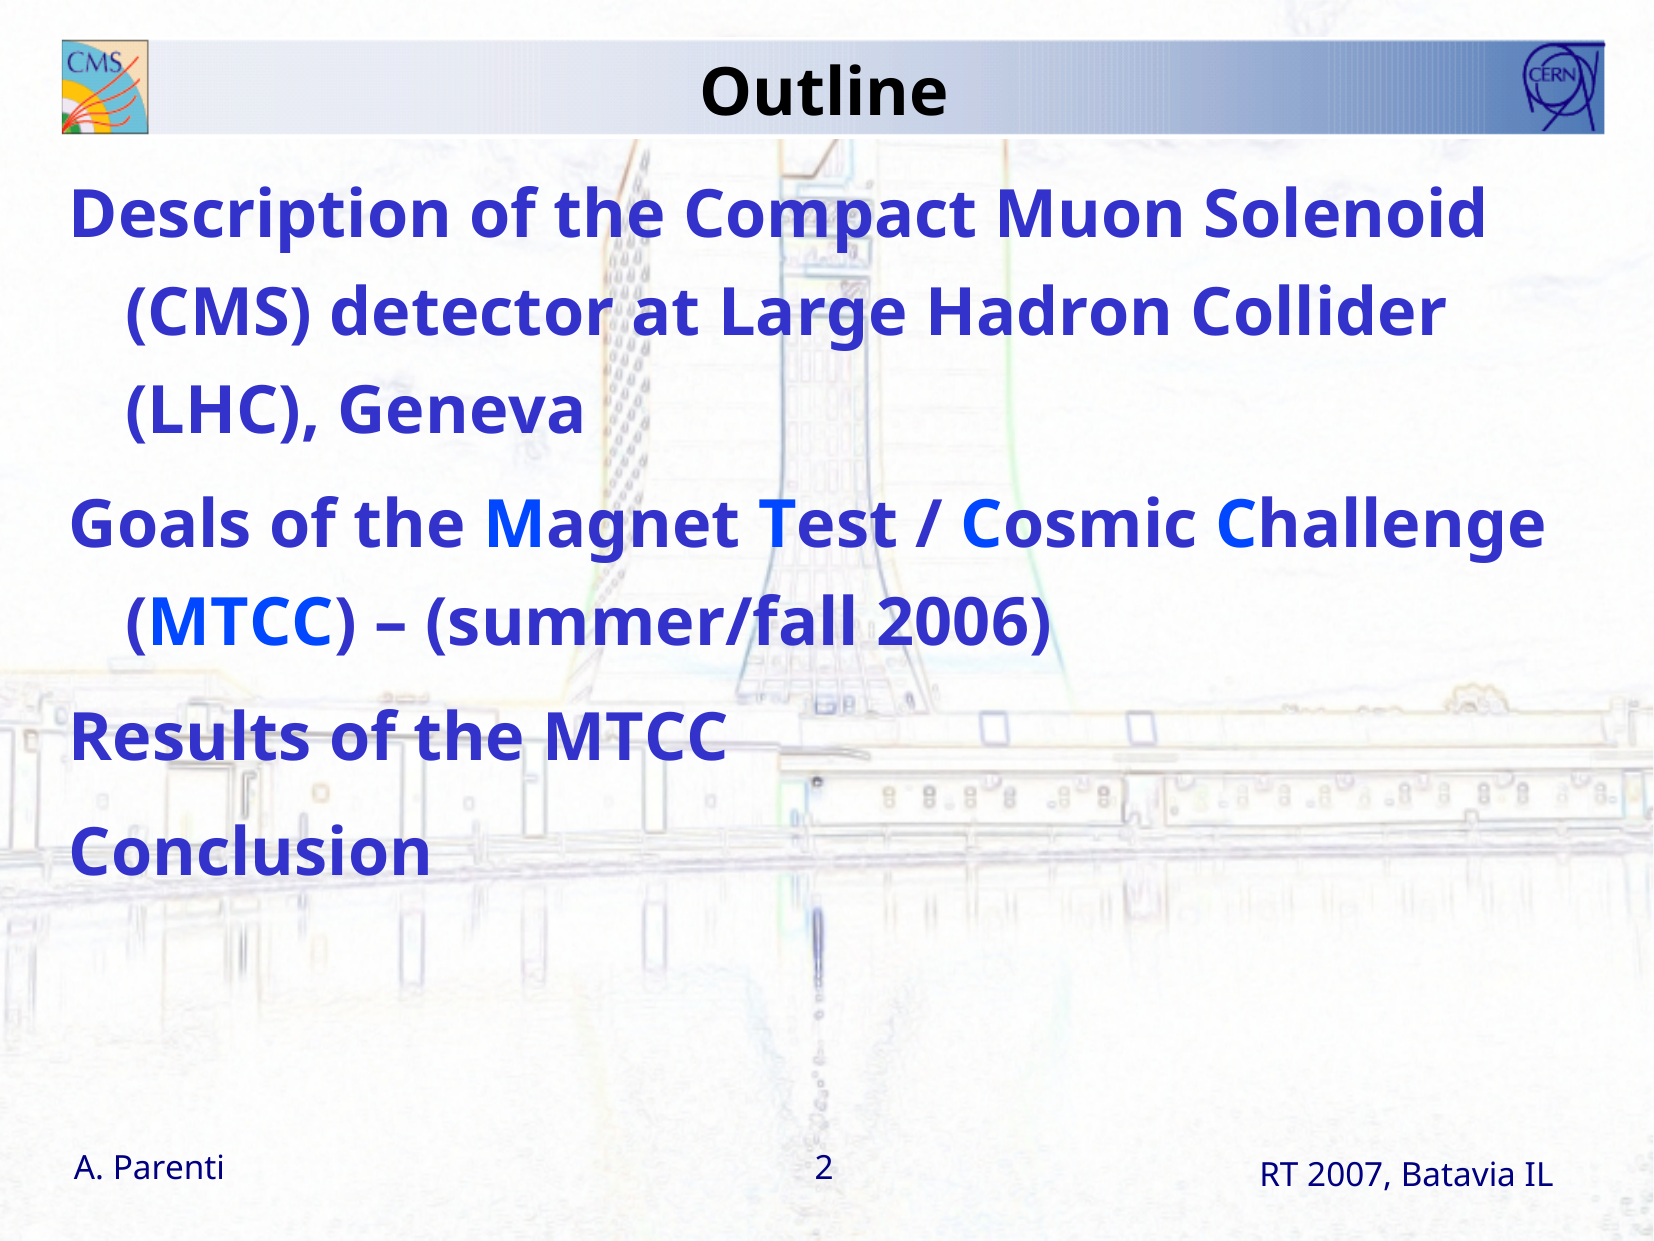

# Outline
Description of the Compact Muon Solenoid (CMS) detector at Large Hadron Collider (LHC), Geneva
Goals of the Magnet Test / Cosmic Challenge (MTCC) – (summer/fall 2006)
Results of the MTCC
Conclusion